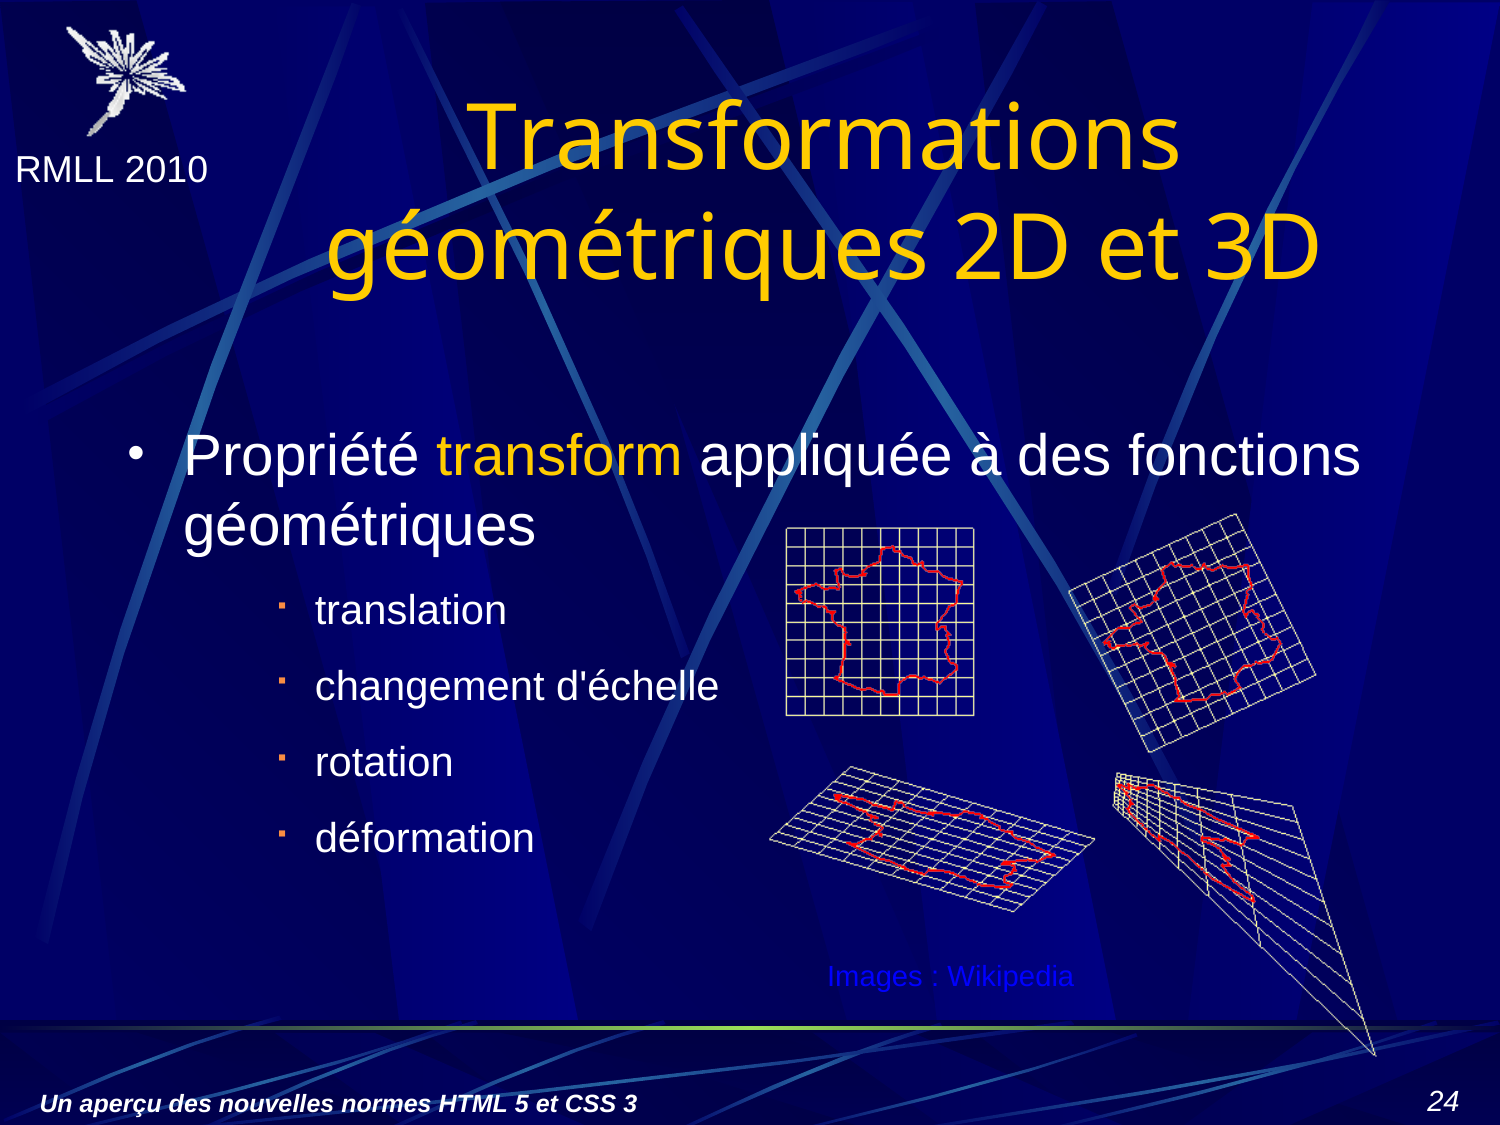

# Transformations géométriques 2D et 3D
Propriété transform appliquée à des fonctions géométriques
translation
changement d'échelle
rotation
déformation
Images : Wikipedia